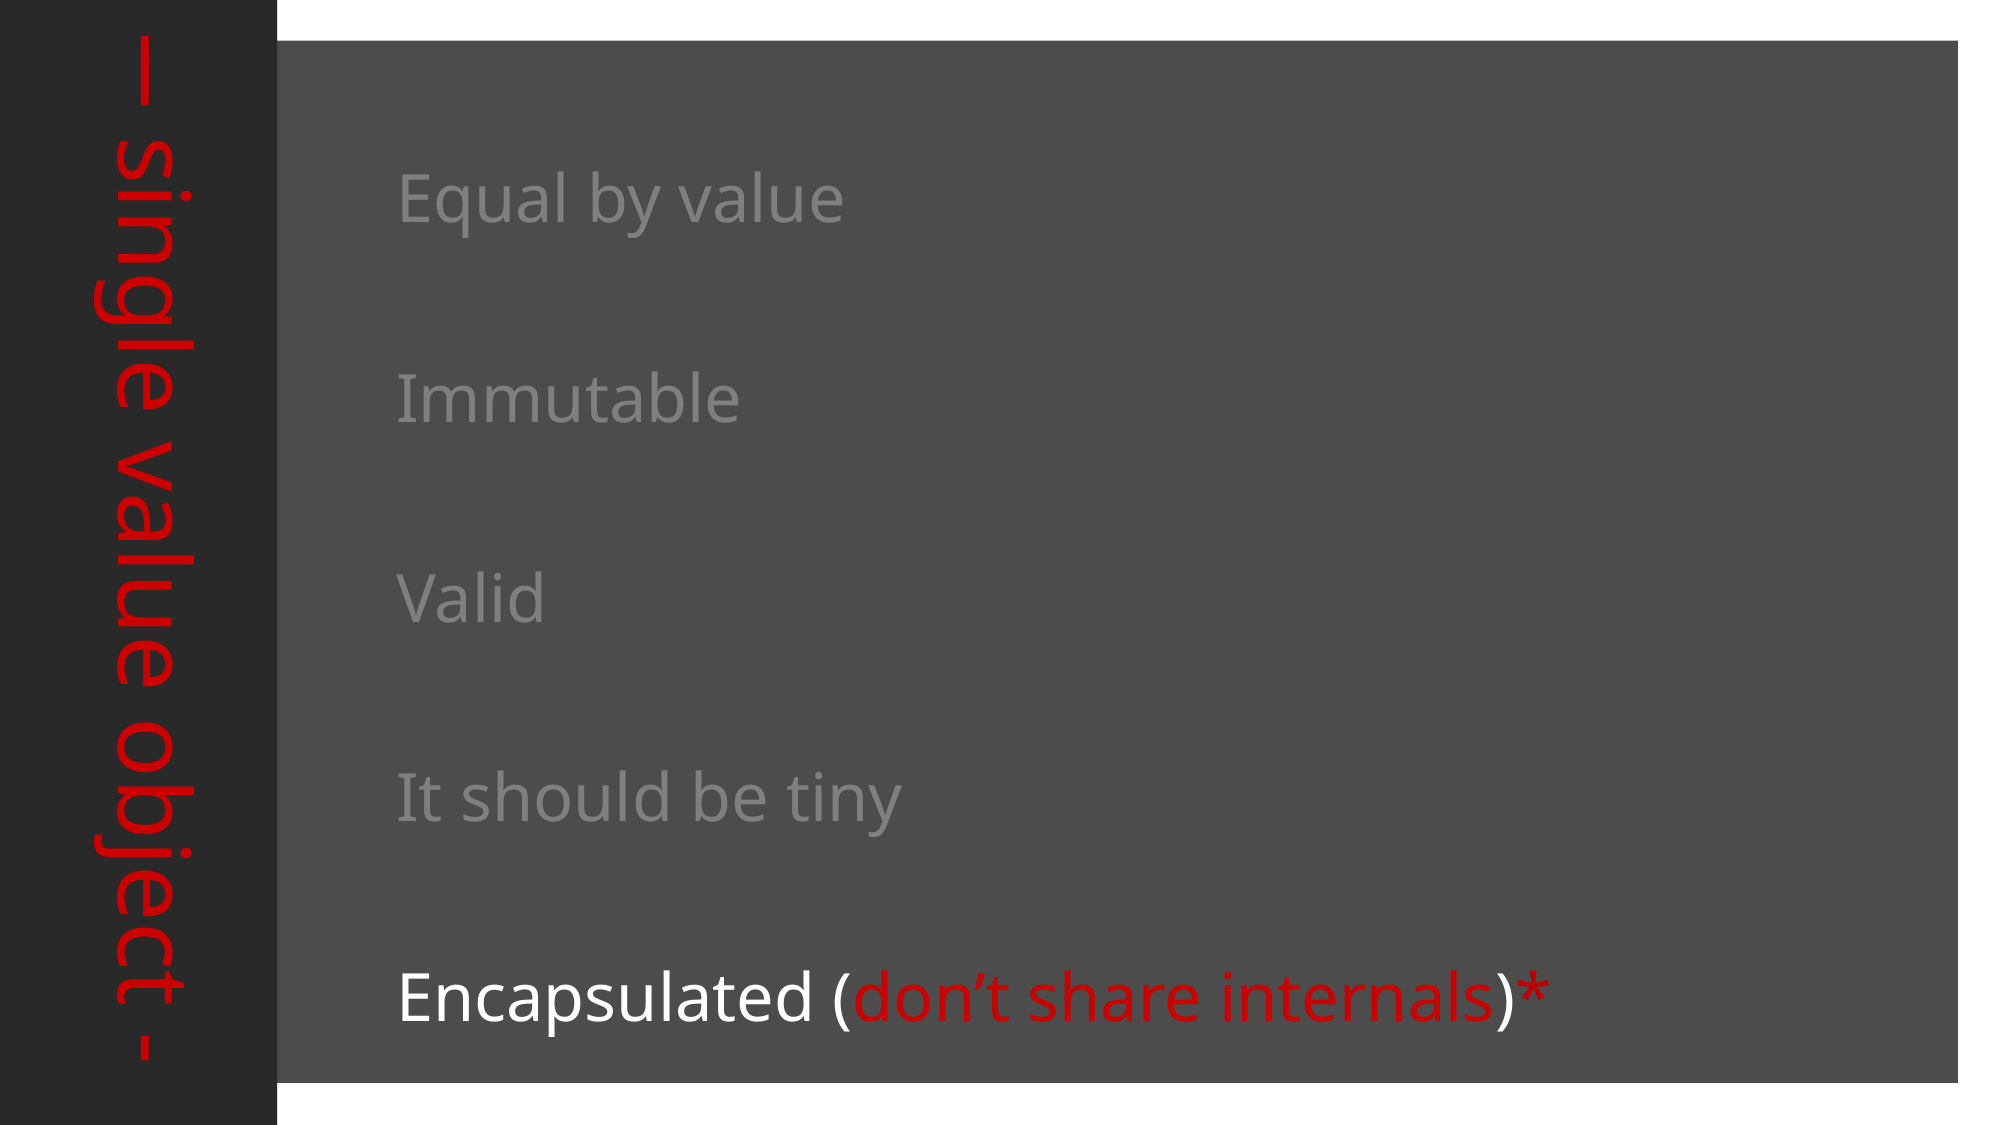

----- single value object -
Equal by value
Immutable
Valid
It should be tiny
Encapsulated (don’t share internals)*